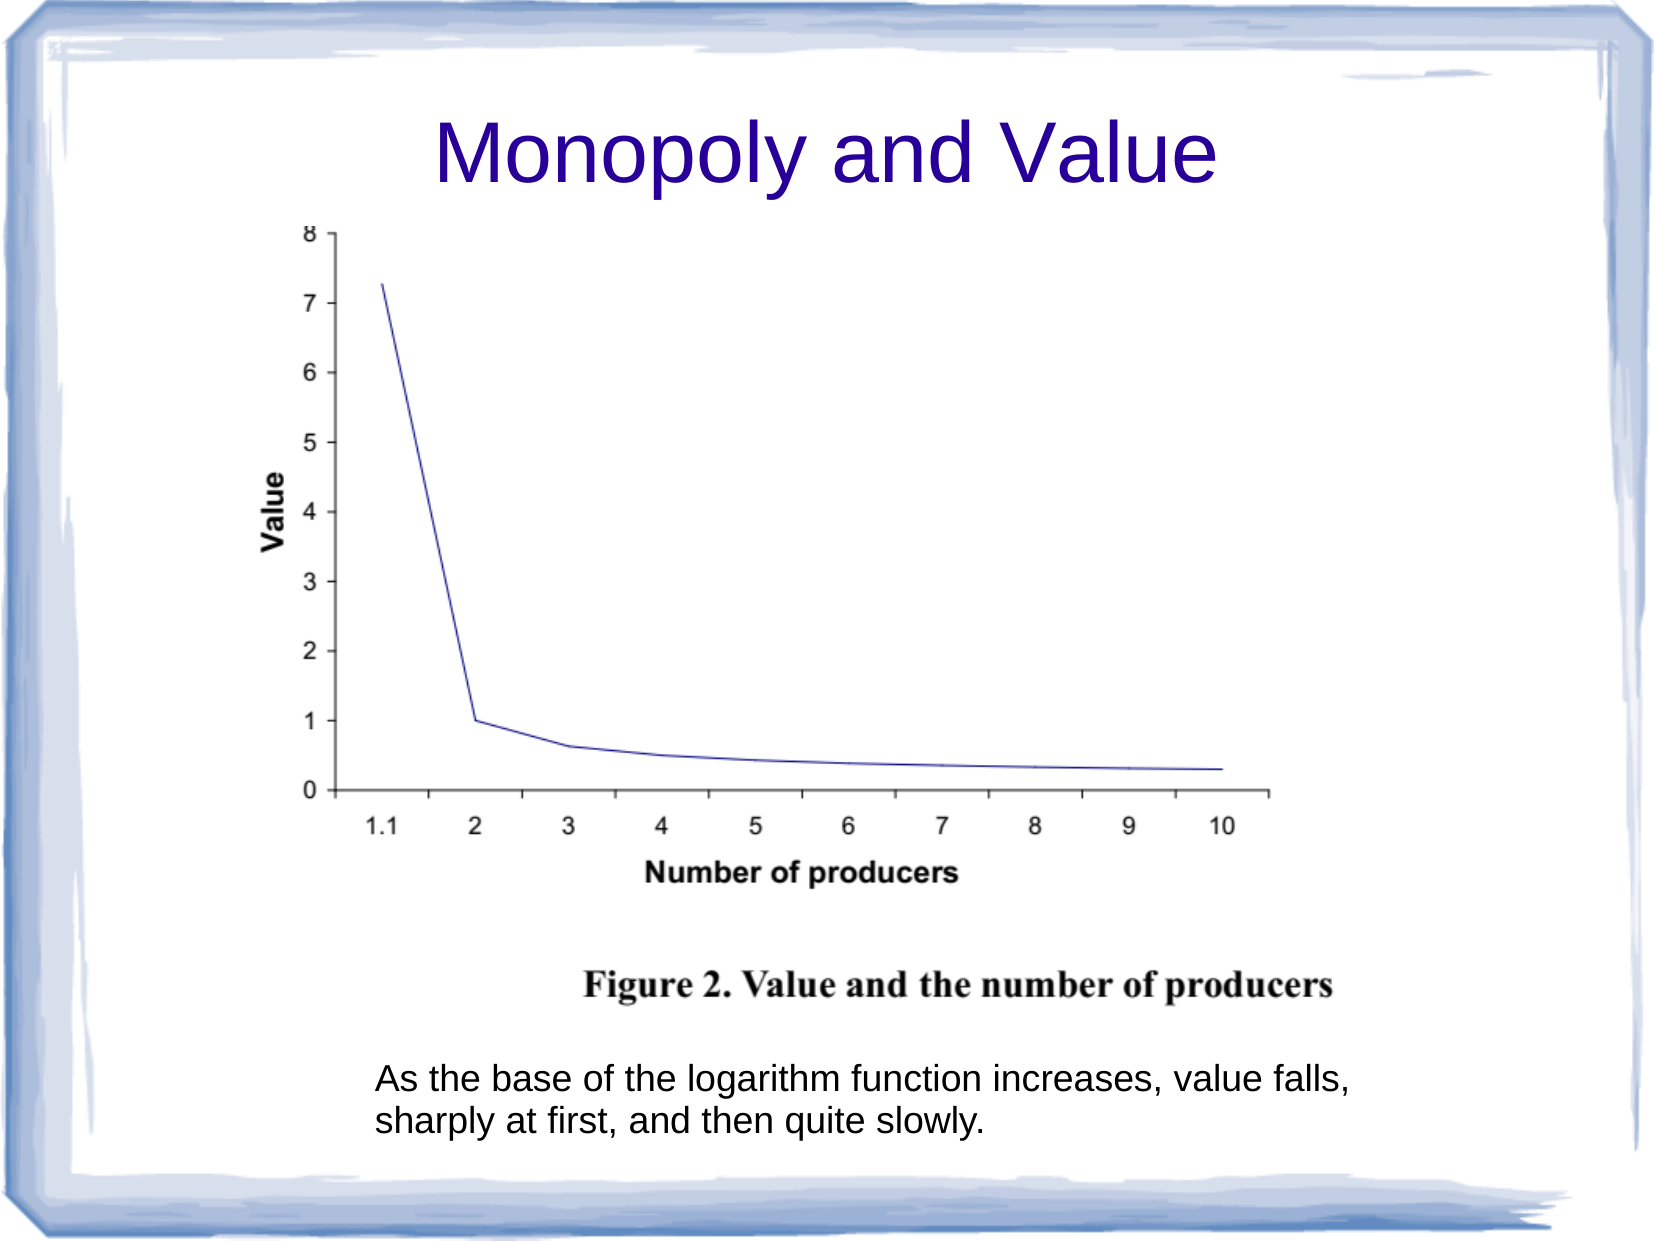

# Monopoly and Value
As the base of the logarithm function increases, value falls,
sharply at first, and then quite slowly.